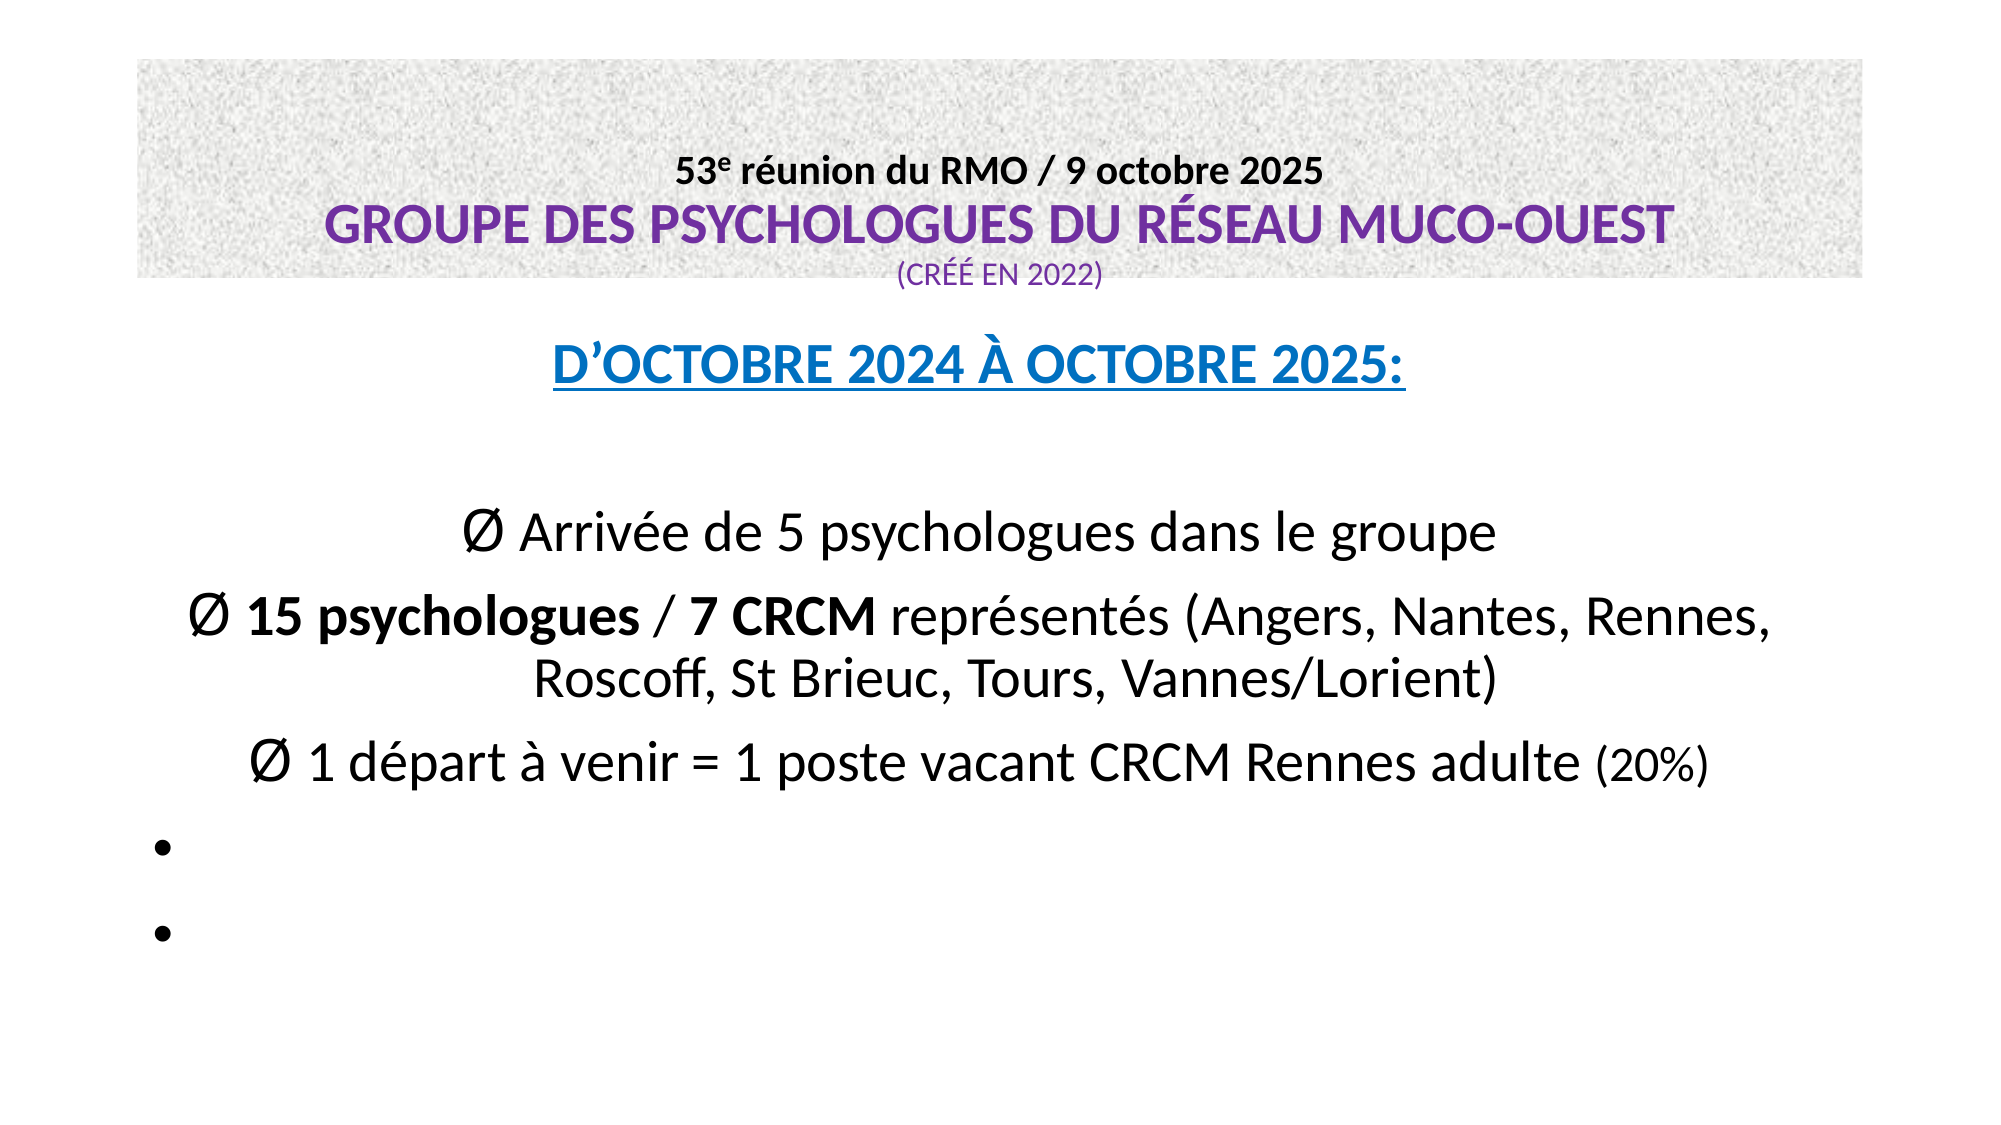

# 53e réunion du RMO / 9 octobre 2025 Groupe des psychologues du Réseau Muco-Ouest (créé en 2022)
D’octobre 2024 à octobre 2025:
 Arrivée de 5 psychologues dans le groupe
 15 psychologues / 7 CRCM représentés (Angers, Nantes, Rennes, Roscoff, St Brieuc, Tours, Vannes/Lorient)
 1 départ à venir = 1 poste vacant CRCM Rennes adulte (20%)